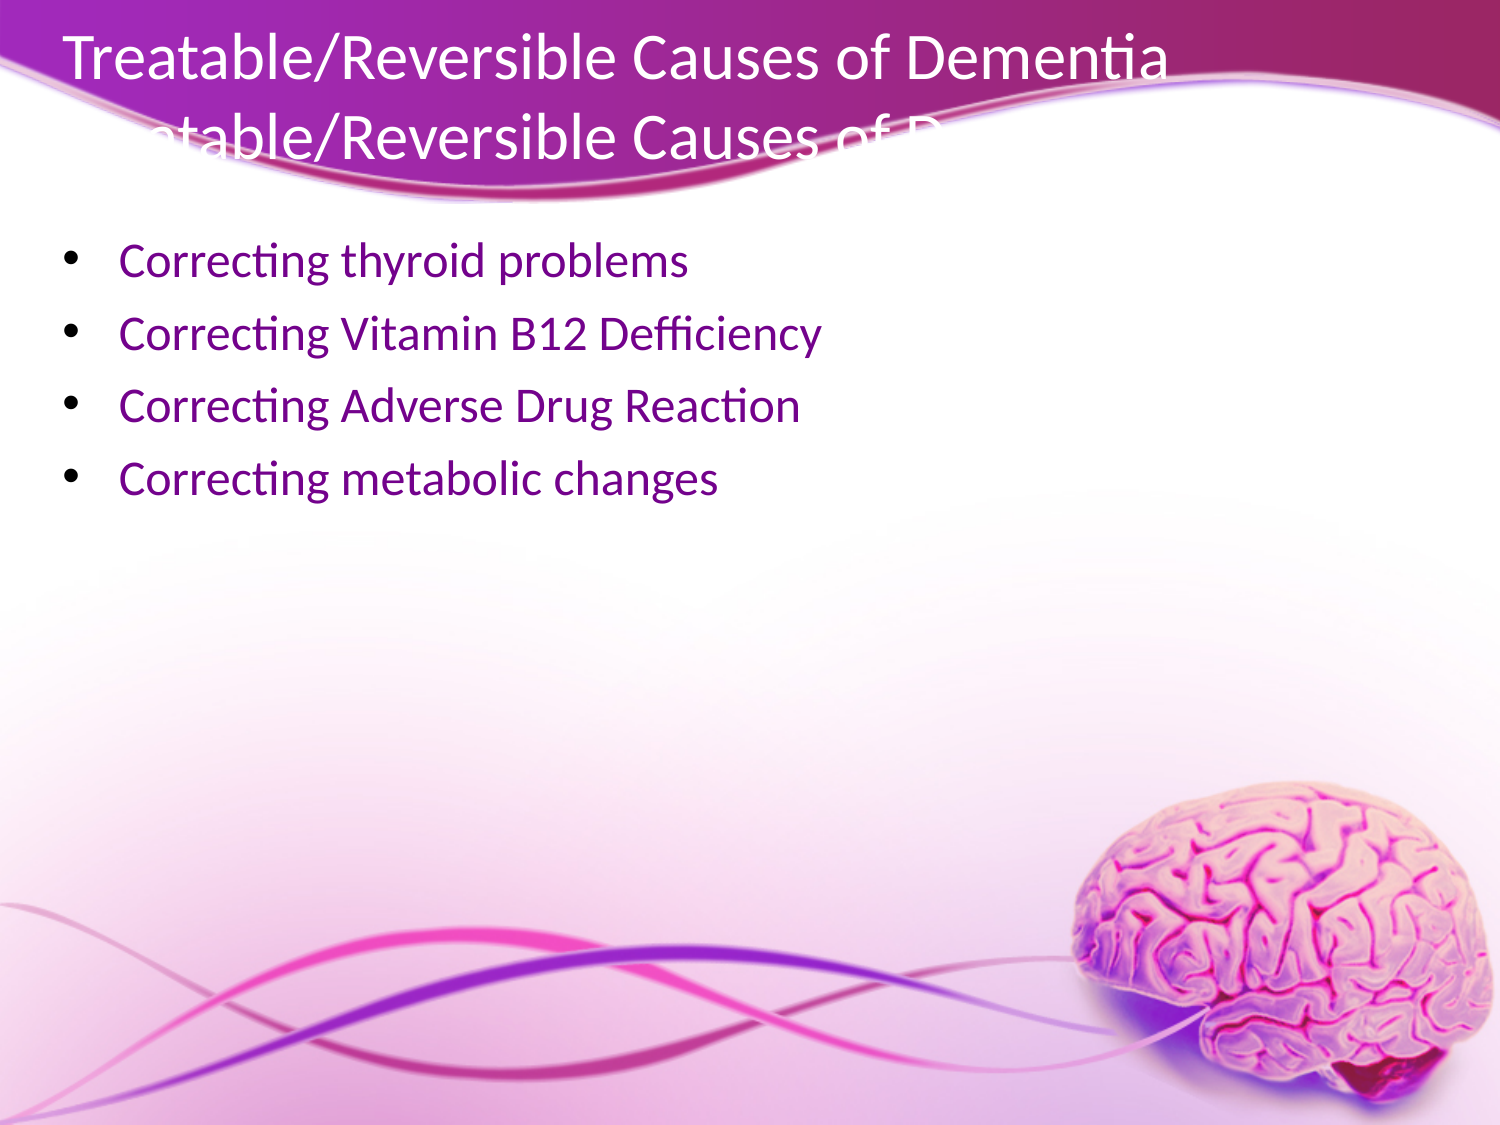

# Treatable/Reversible Causes of Dementia Treatable/Reversible Causes of Dementia
Correcting thyroid problems
Correcting Vitamin B12 Defficiency
Correcting Adverse Drug Reaction
Correcting metabolic changes